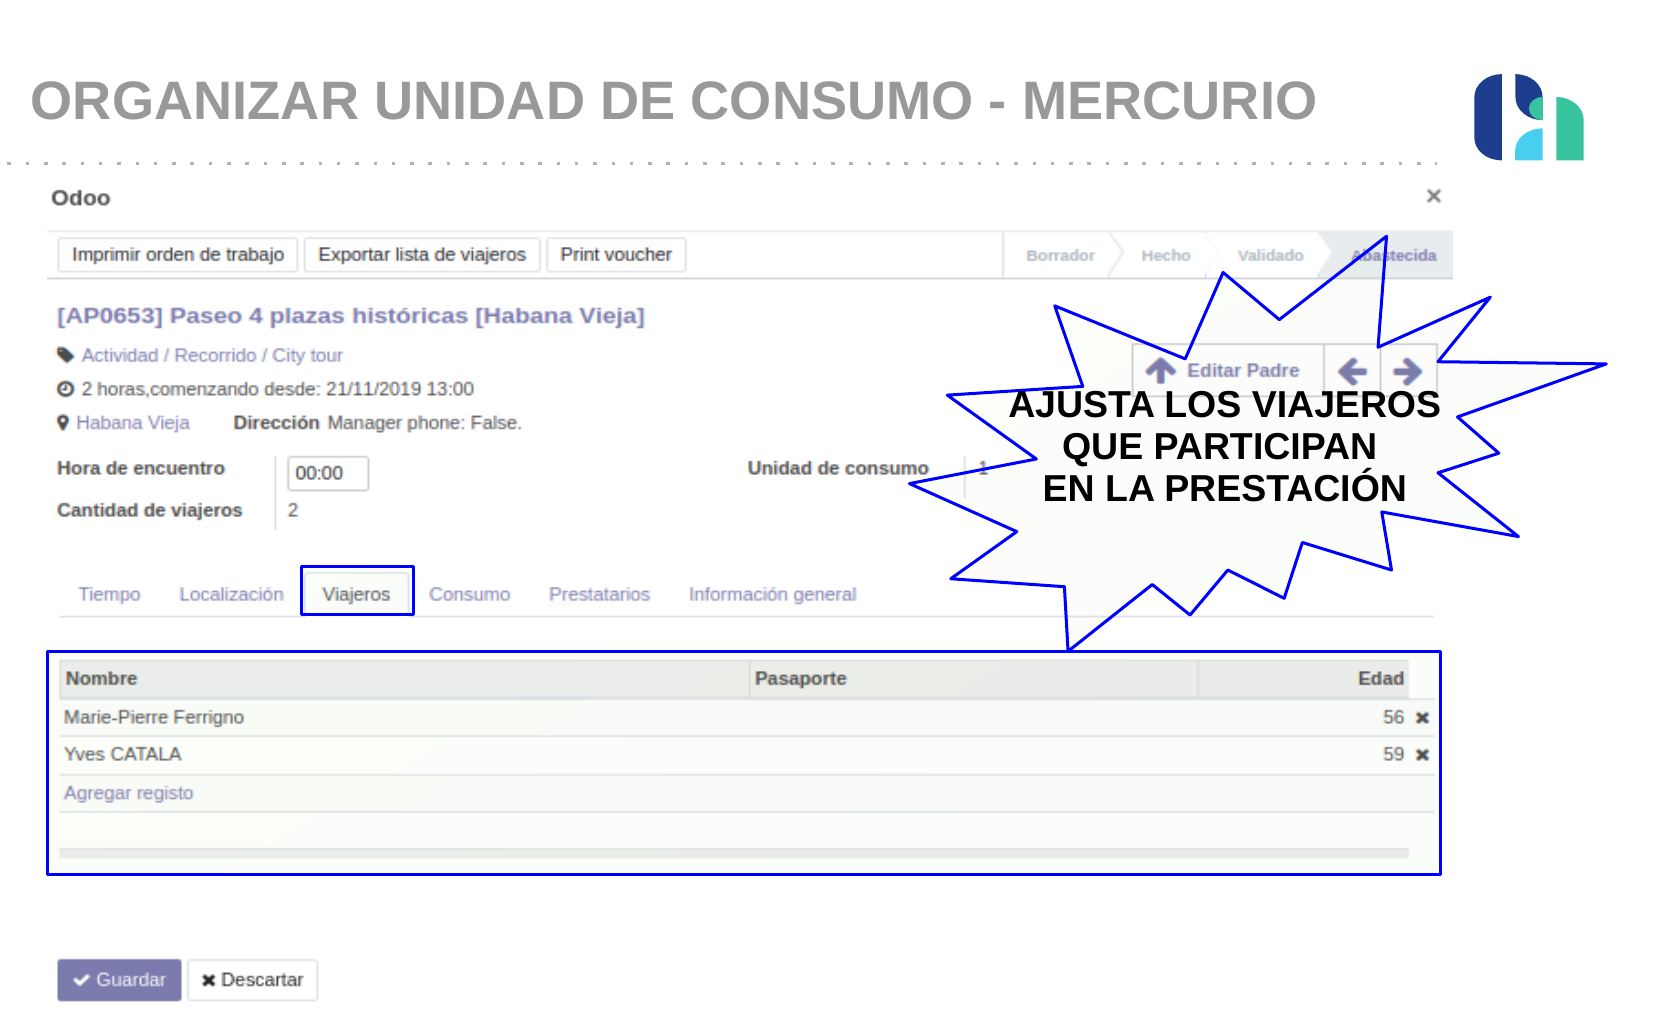

ORGANIZAR UNIDAD DE CONSUMO - MERCURIO
AJUSTA LOS VIAJEROS
QUE PARTICIPAN
EN LA PRESTACIÓN